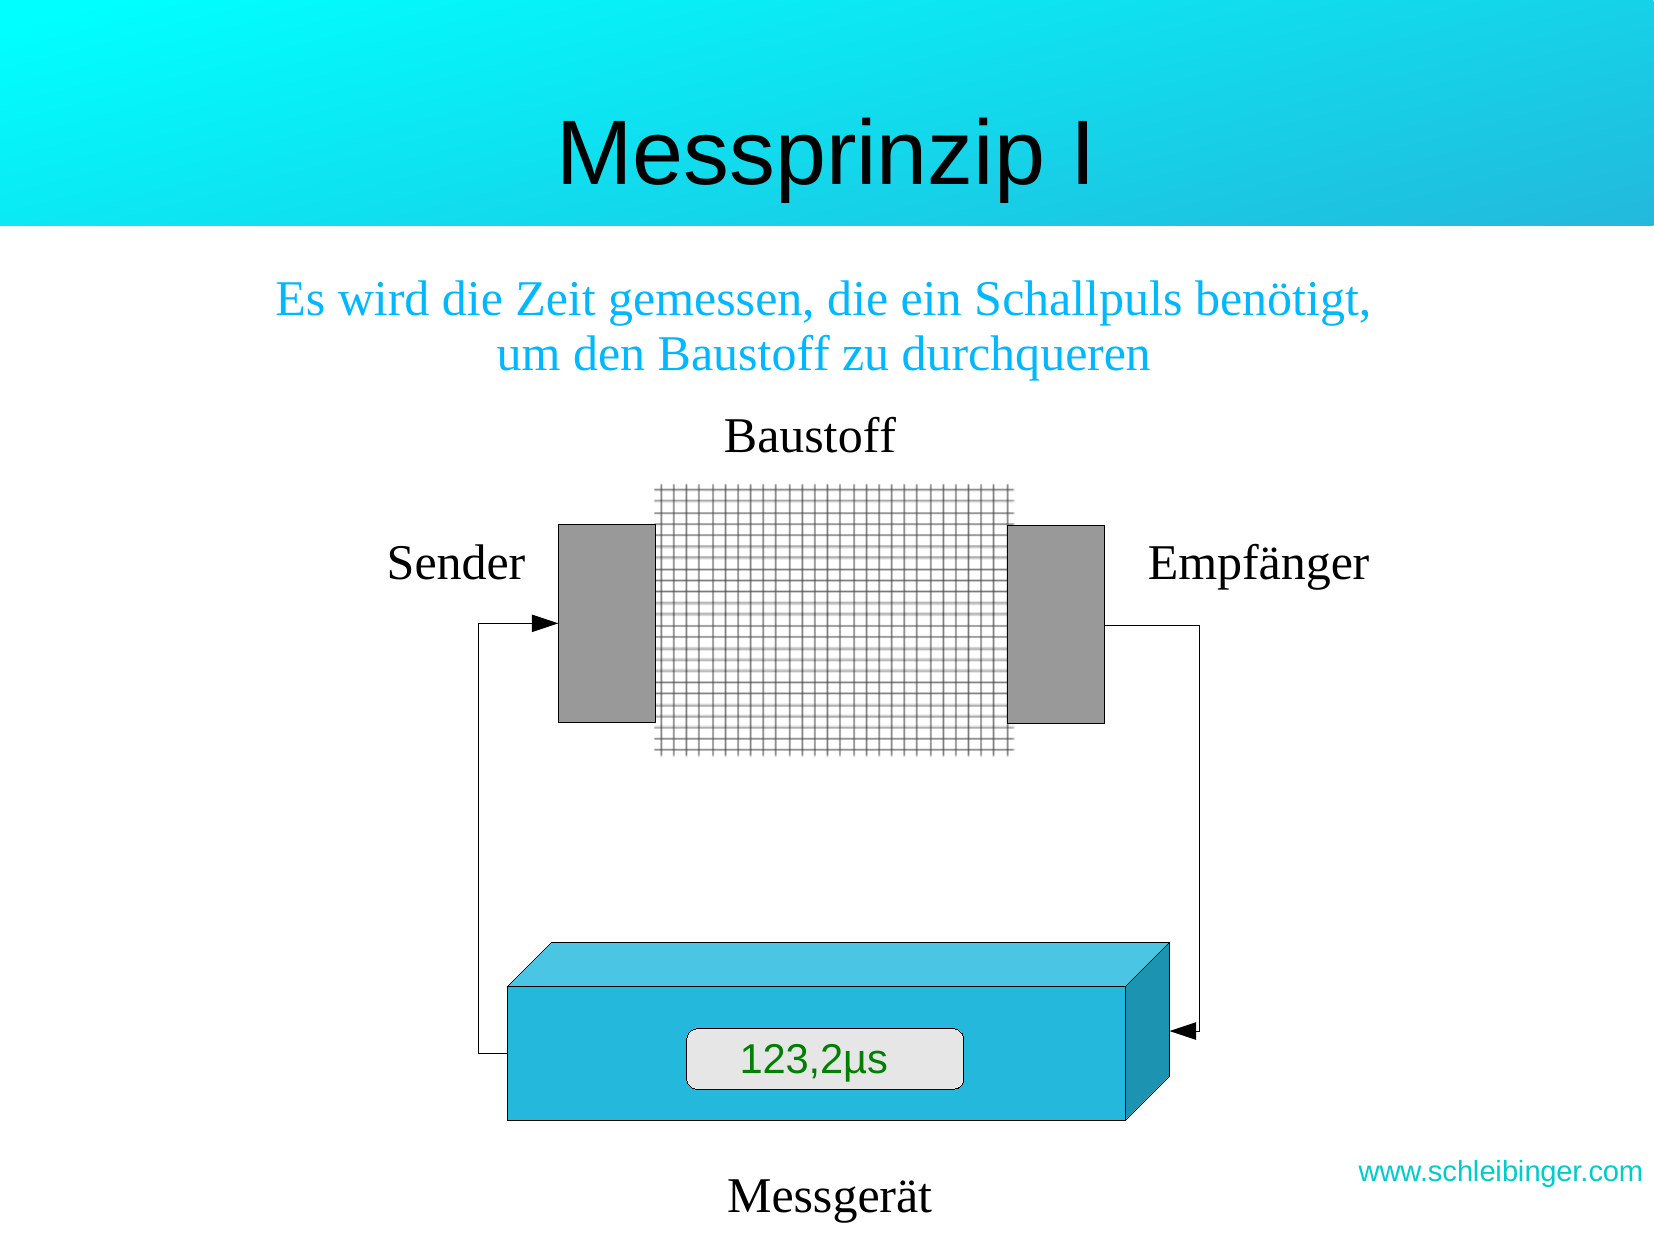

# Messprinzip I
Es wird die Zeit gemessen, die ein Schallpuls benötigt,
um den Baustoff zu durchqueren
Baustoff
Sender
Empfänger
123,2µs
Messgerät